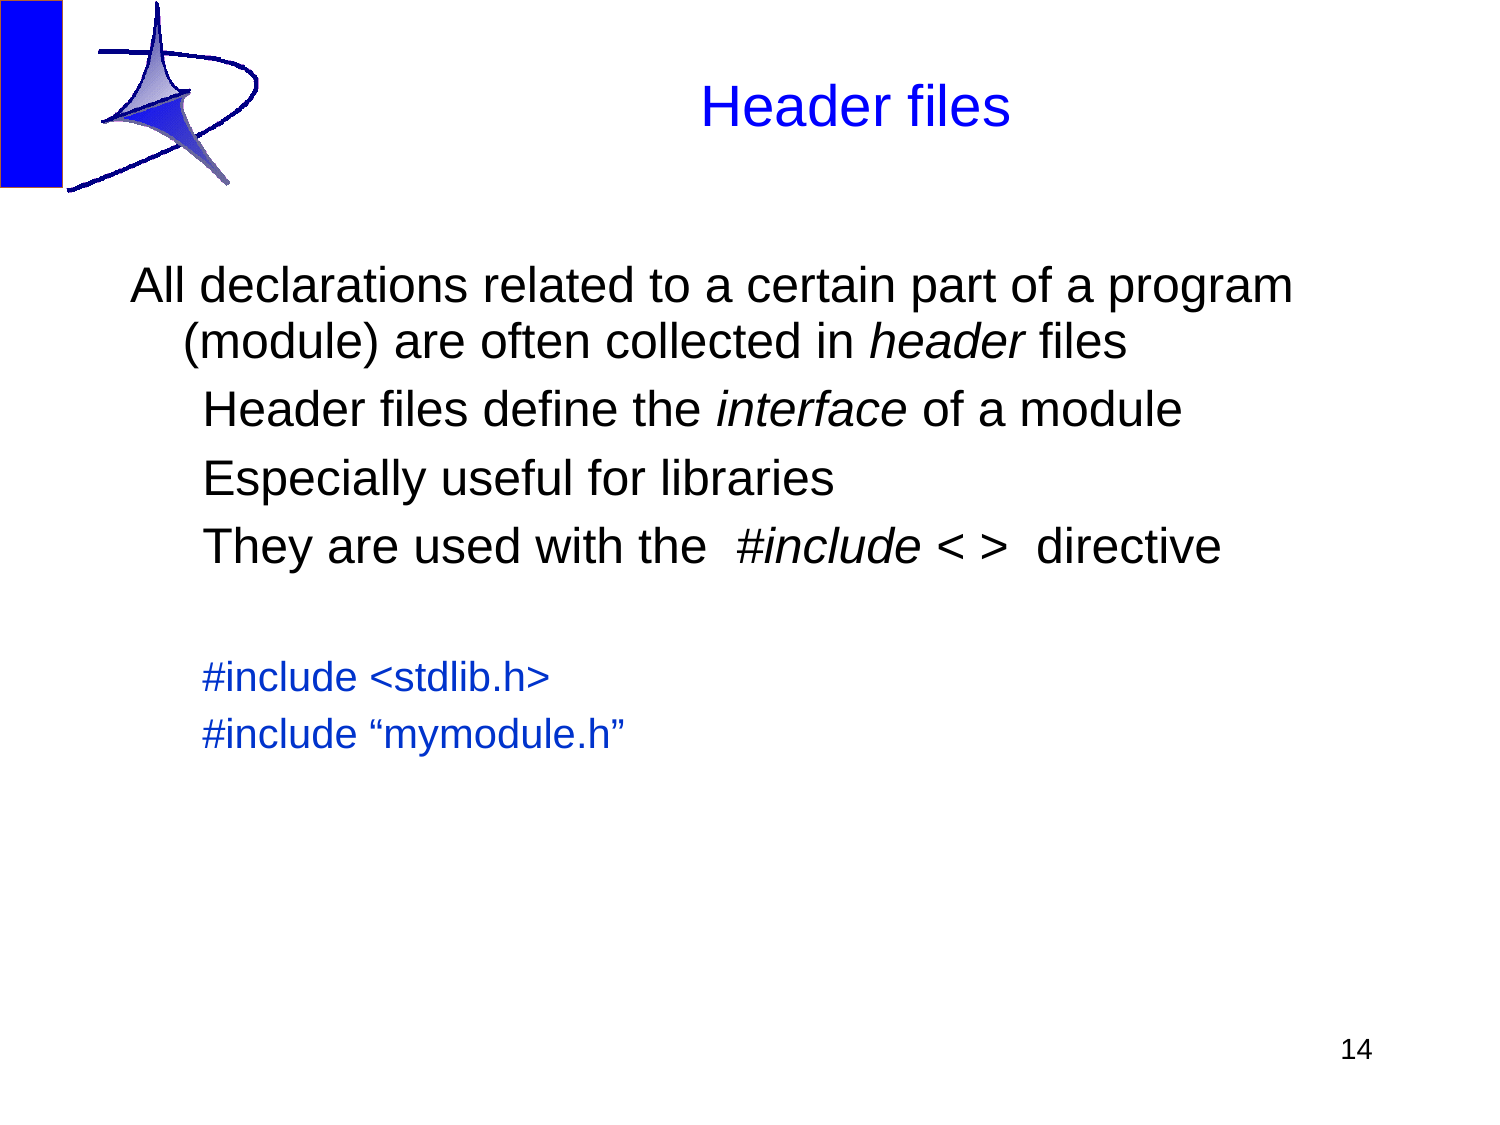

# Header files
All declarations related to a certain part of a program (module) are often collected in header files
Header files define the interface of a module
Especially useful for libraries
They are used with the #include < > directive
#include <stdlib.h>
#include “mymodule.h”
14